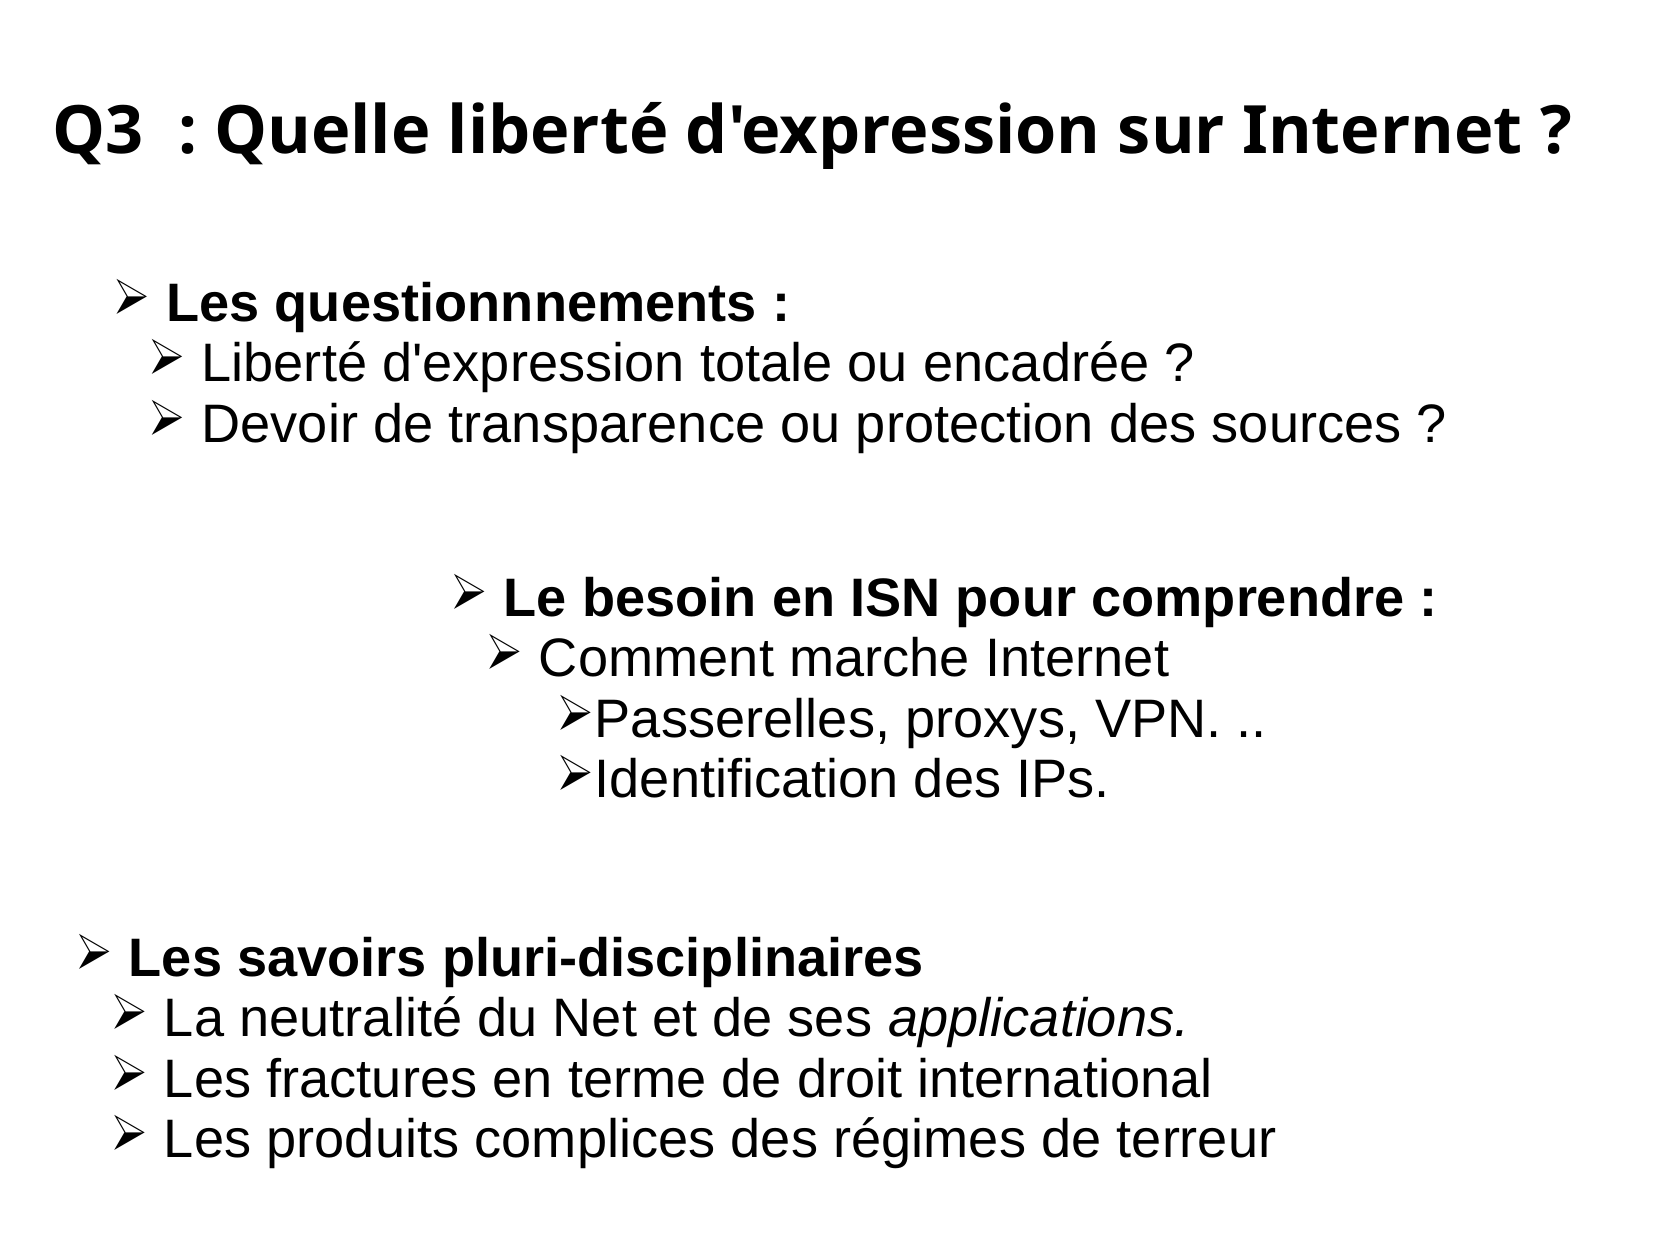

Q3  : Quelle liberté d'expression sur Internet ?
 Les questionnnements :
 Liberté d'expression totale ou encadrée ?
 Devoir de transparence ou protection des sources ?
 Le besoin en ISN pour comprendre :
 Comment marche Internet
Passerelles, proxys, VPN. ..
Identification des IPs.
 Les savoirs pluri-disciplinaires
 La neutralité du Net et de ses applications.
 Les fractures en terme de droit international
 Les produits complices des régimes de terreur